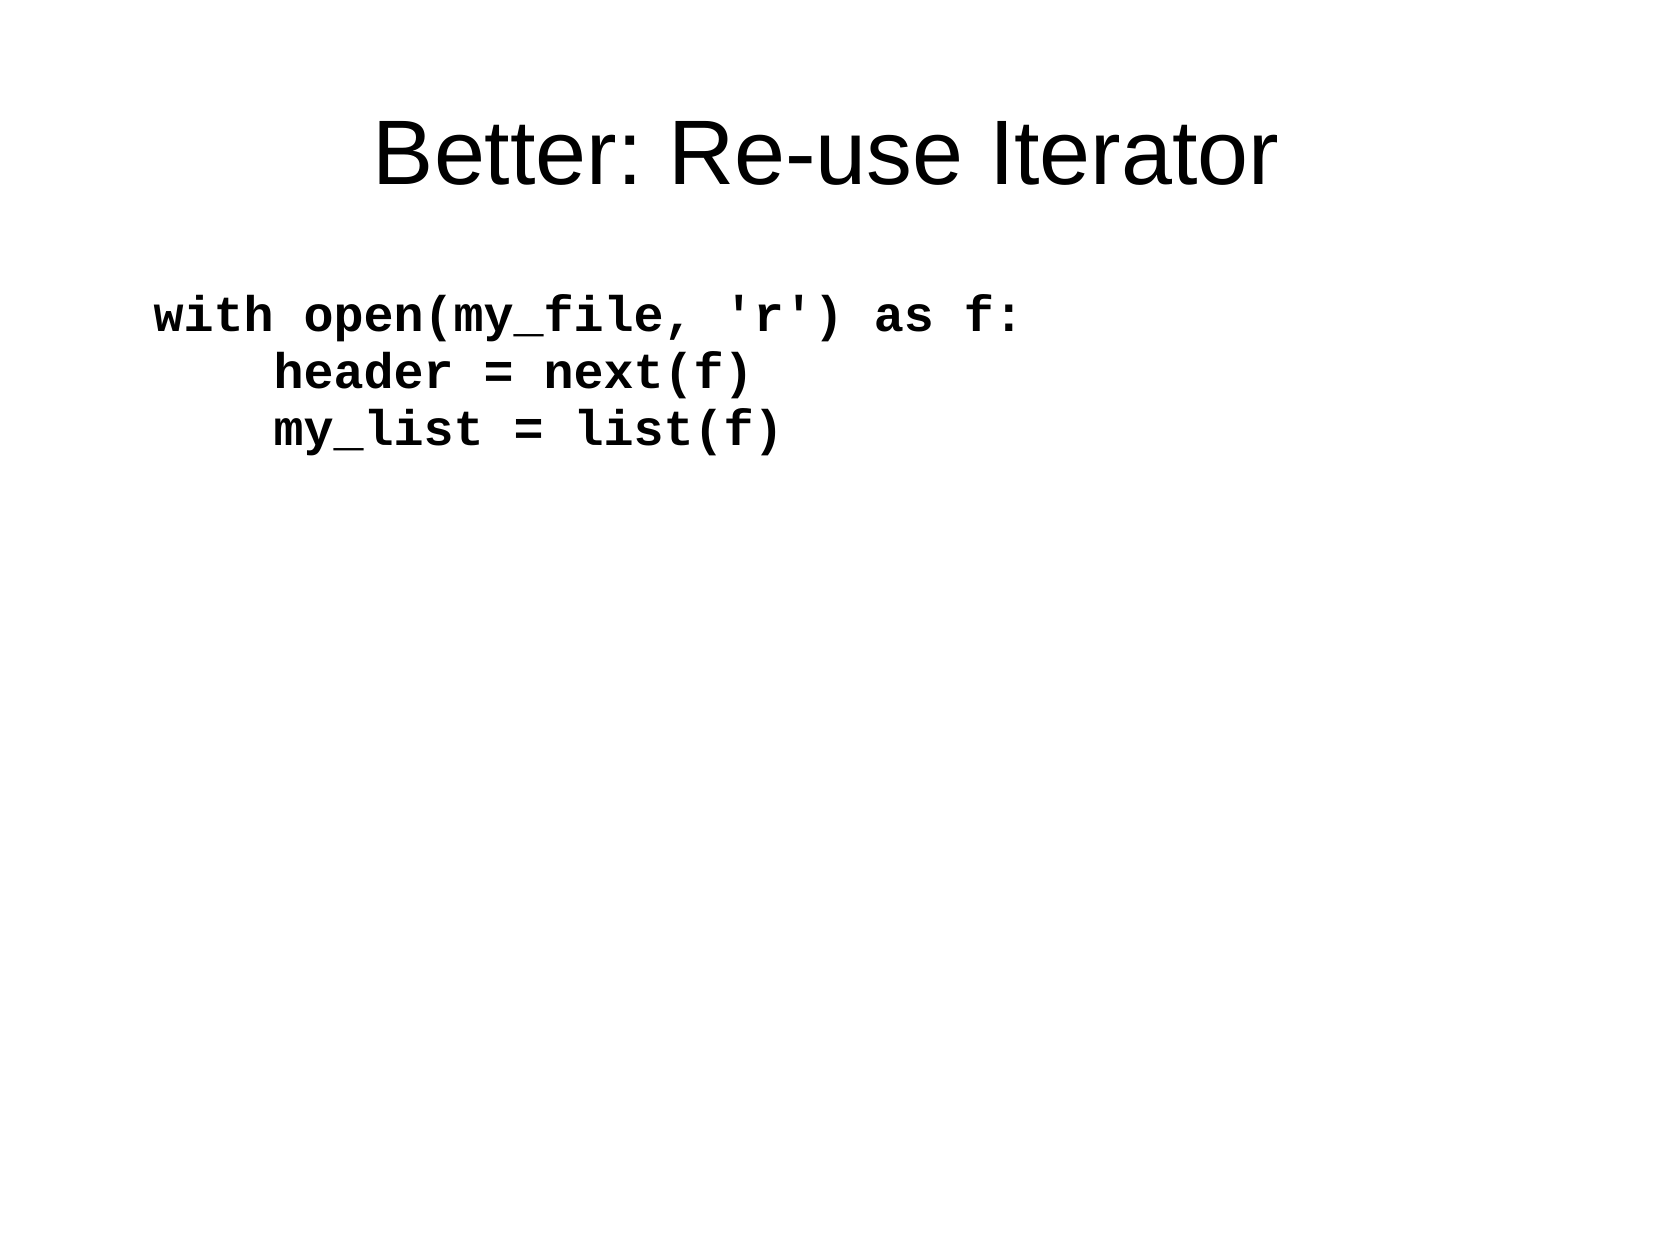

# Better: Re-use Iterator
with open(my_file, 'r') as f:
 header = next(f)
 my_list = list(f)